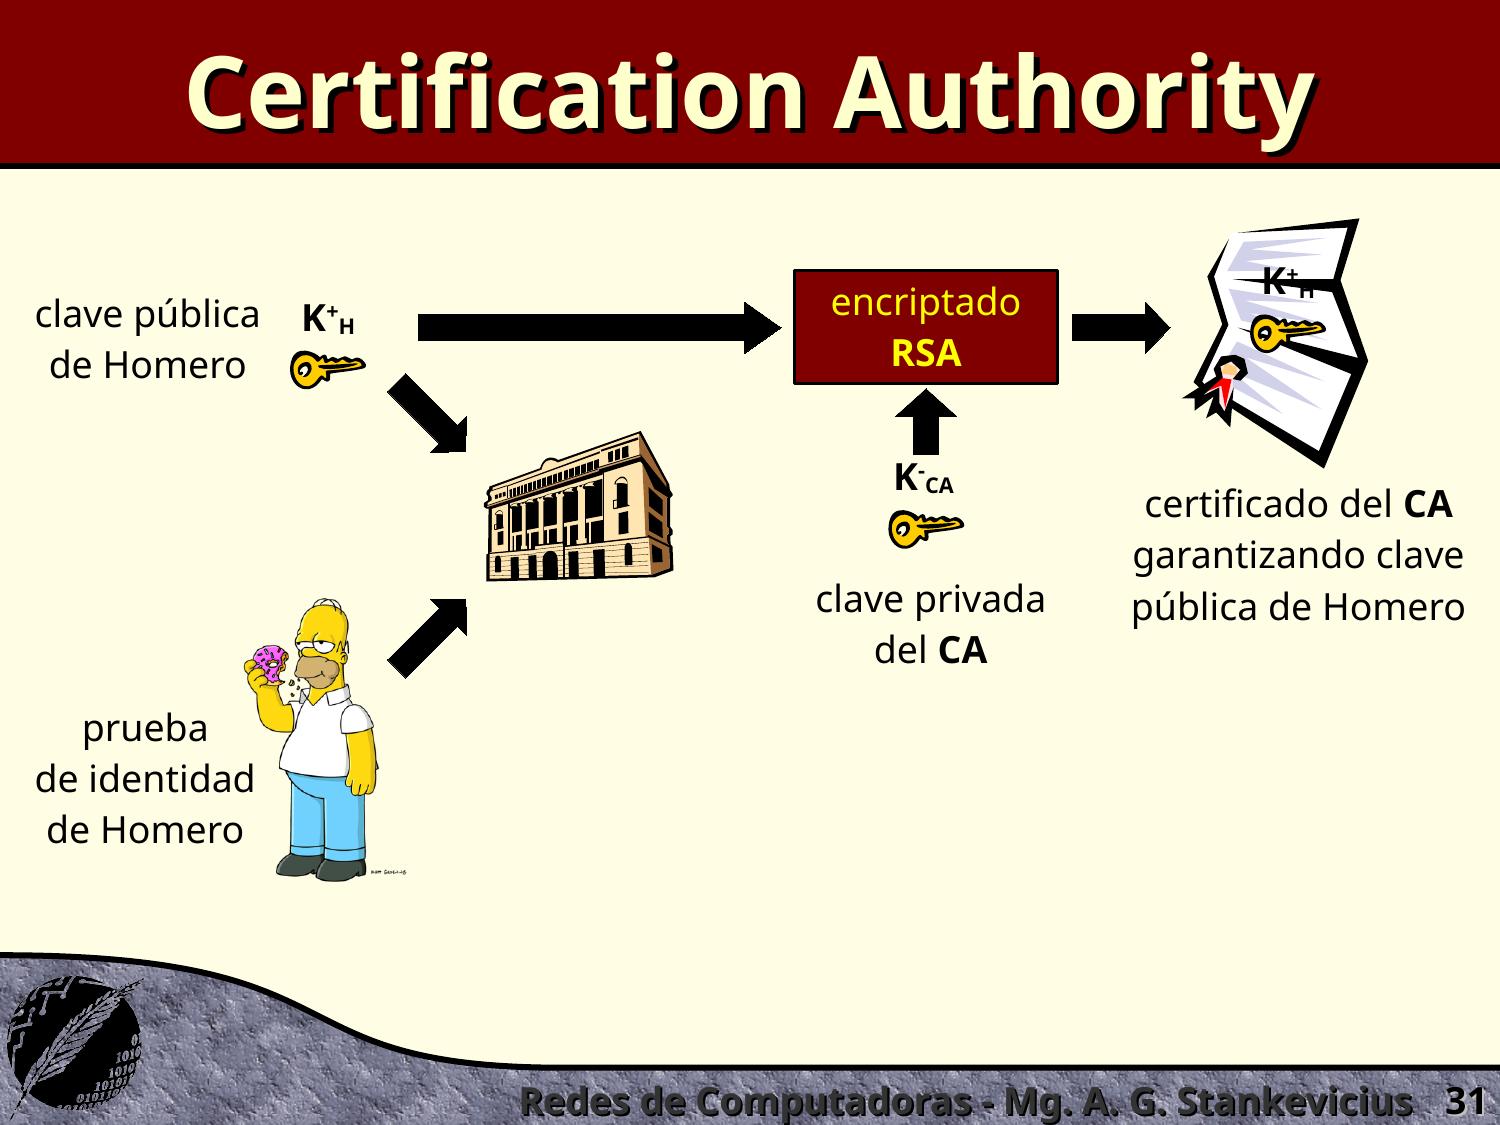

# Certification Authority
K+H
encriptado
RSA
clave pública
de Homero
K+H
K-CA
clave privada
del CA
certificado del CA
garantizando clave
pública de Homero
prueba
de identidad
de Homero
31